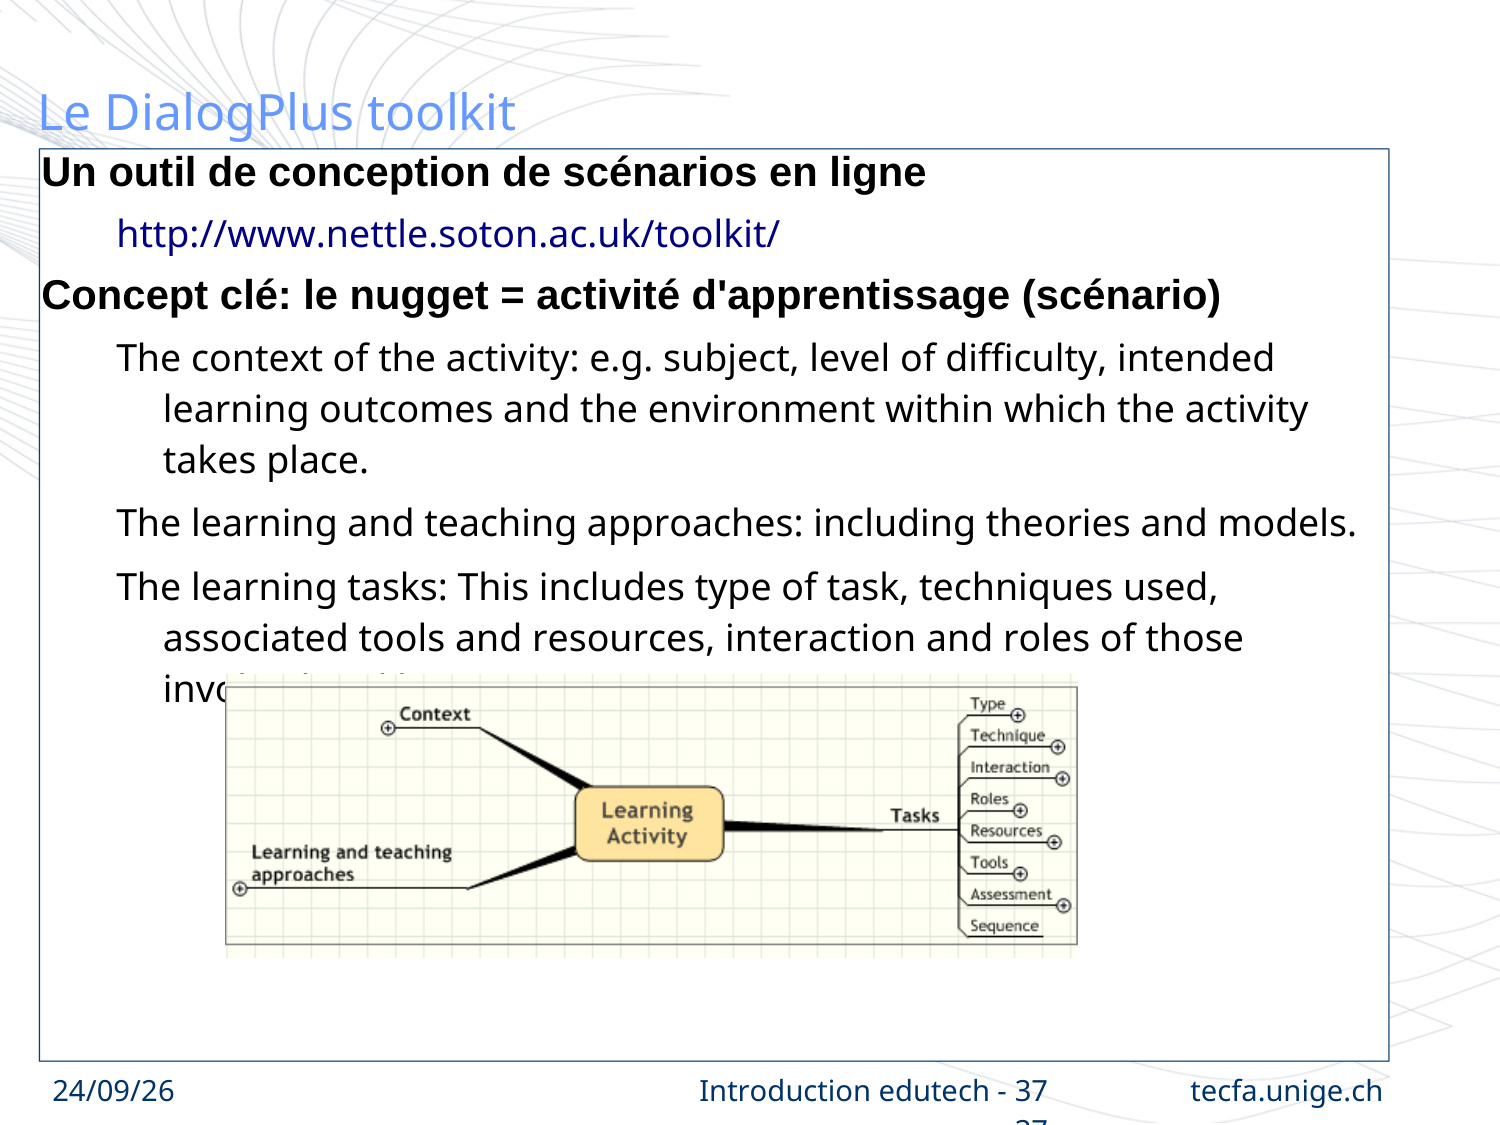

# Le DialogPlus toolkit
Un outil de conception de scénarios en ligne
http://www.nettle.soton.ac.uk/toolkit/
Concept clé: le nugget = activité d'apprentissage (scénario)
The context of the activity: e.g. subject, level of difficulty, intended learning outcomes and the environment within which the activity takes place.
The learning and teaching approaches: including theories and models.
The learning tasks: This includes type of task, techniques used, associated tools and resources, interaction and roles of those involved and learner assessment.
37